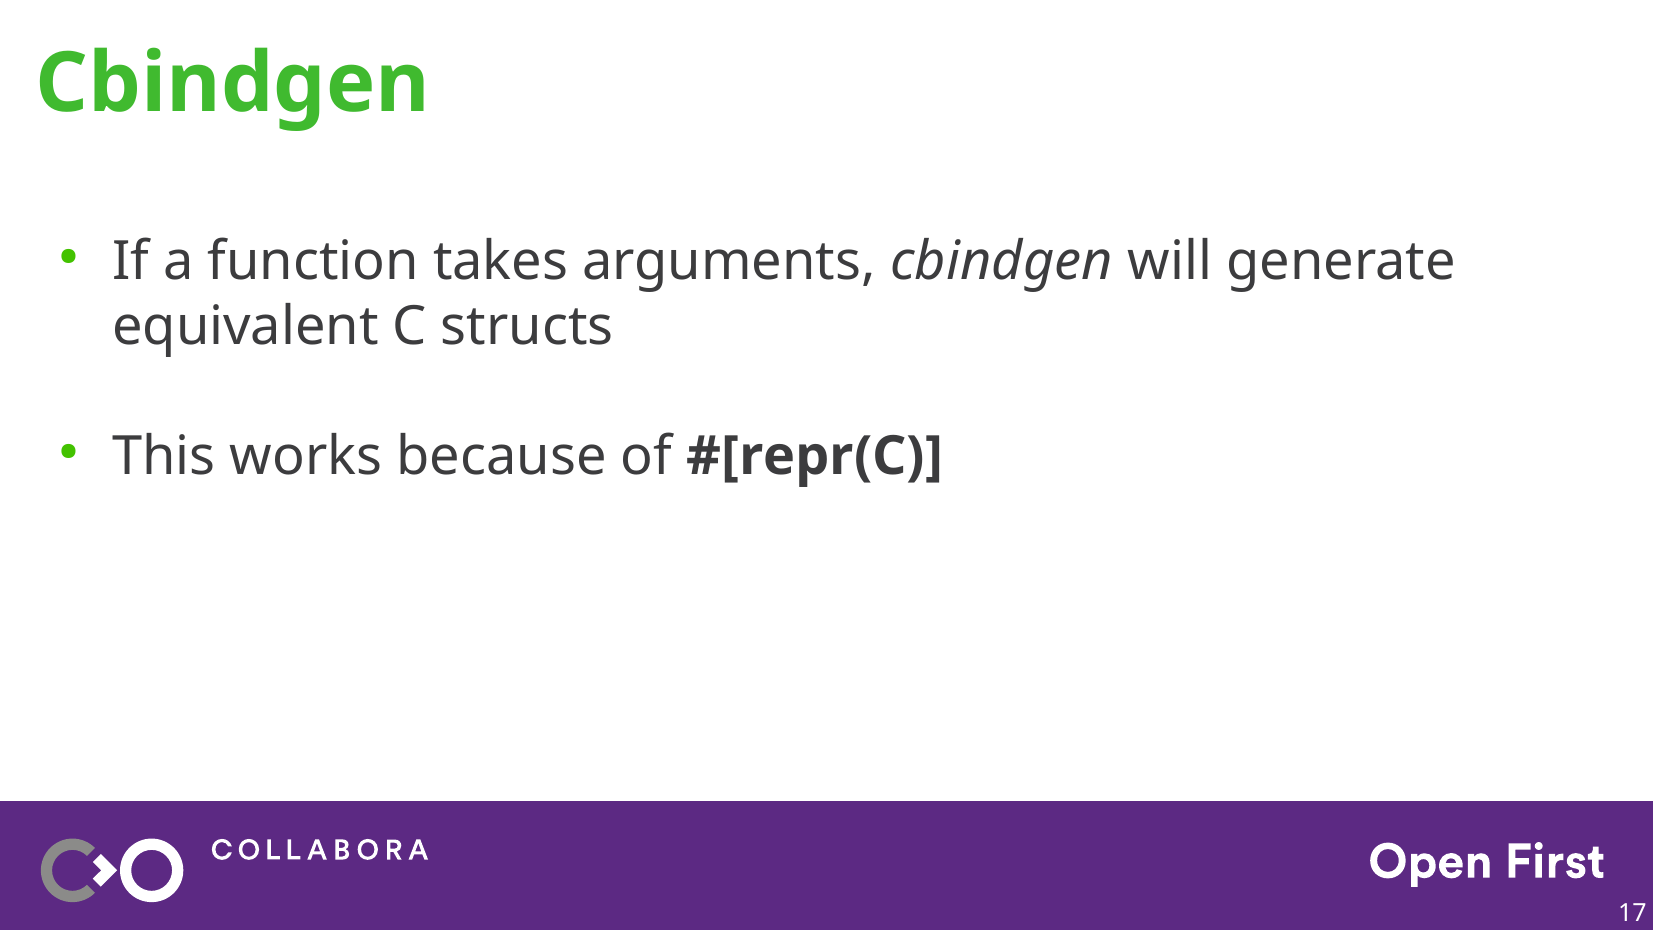

# Cbindgen
If a function takes arguments, cbindgen will generate equivalent C structs
This works because of #[repr(C)]